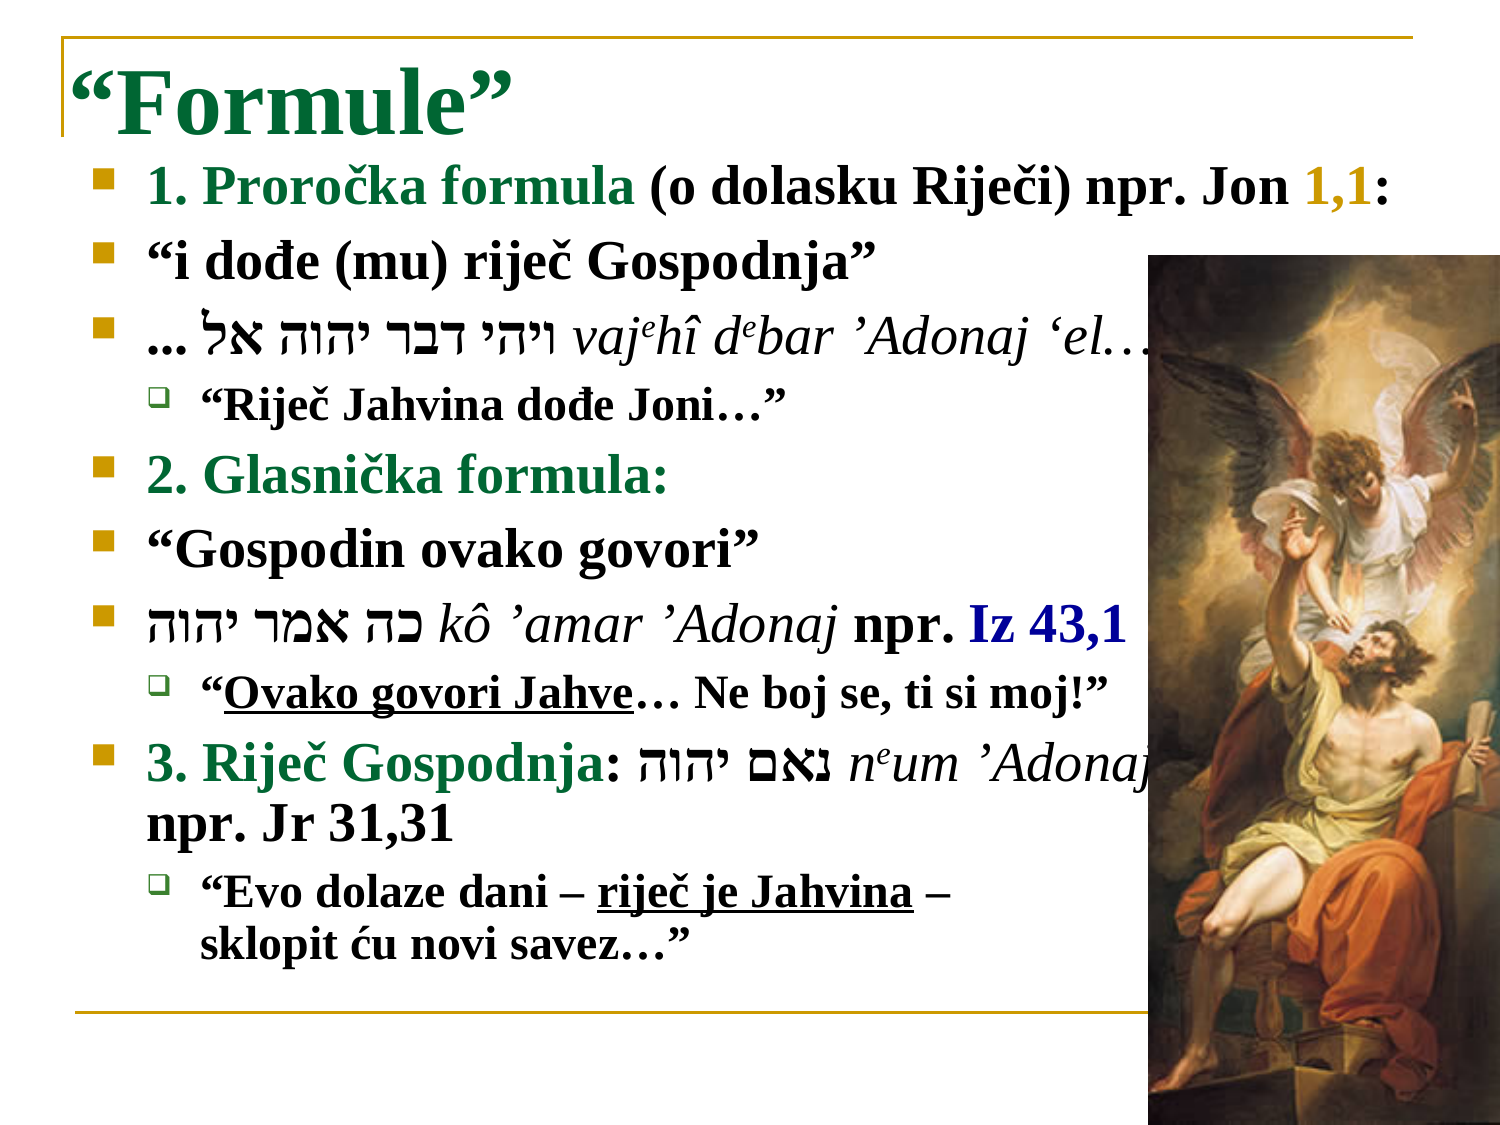

# “Formule”
1. Proročka formula (o dolasku Riječi) npr. Jon 1,1:
“i dođe (mu) riječ Gospodnja”
... ויהי דבר יהוה אל vajehî debar ’Adonaj ‘el…
“Riječ Jahvina dođe Joni…”
2. Glasnička formula:
“Gospodin ovako govori”
כה אמר יהוה kô ’amar ’Adonaj npr. Iz 43,1
“Ovako govori Jahve… Ne boj se, ti si moj!”
3. Riječ Gospodnja: נאם יהוה neum ’Adonaj
npr. Jr 31,31
“Evo dolaze dani – riječ je Jahvina –
sklopit ću novi savez…”